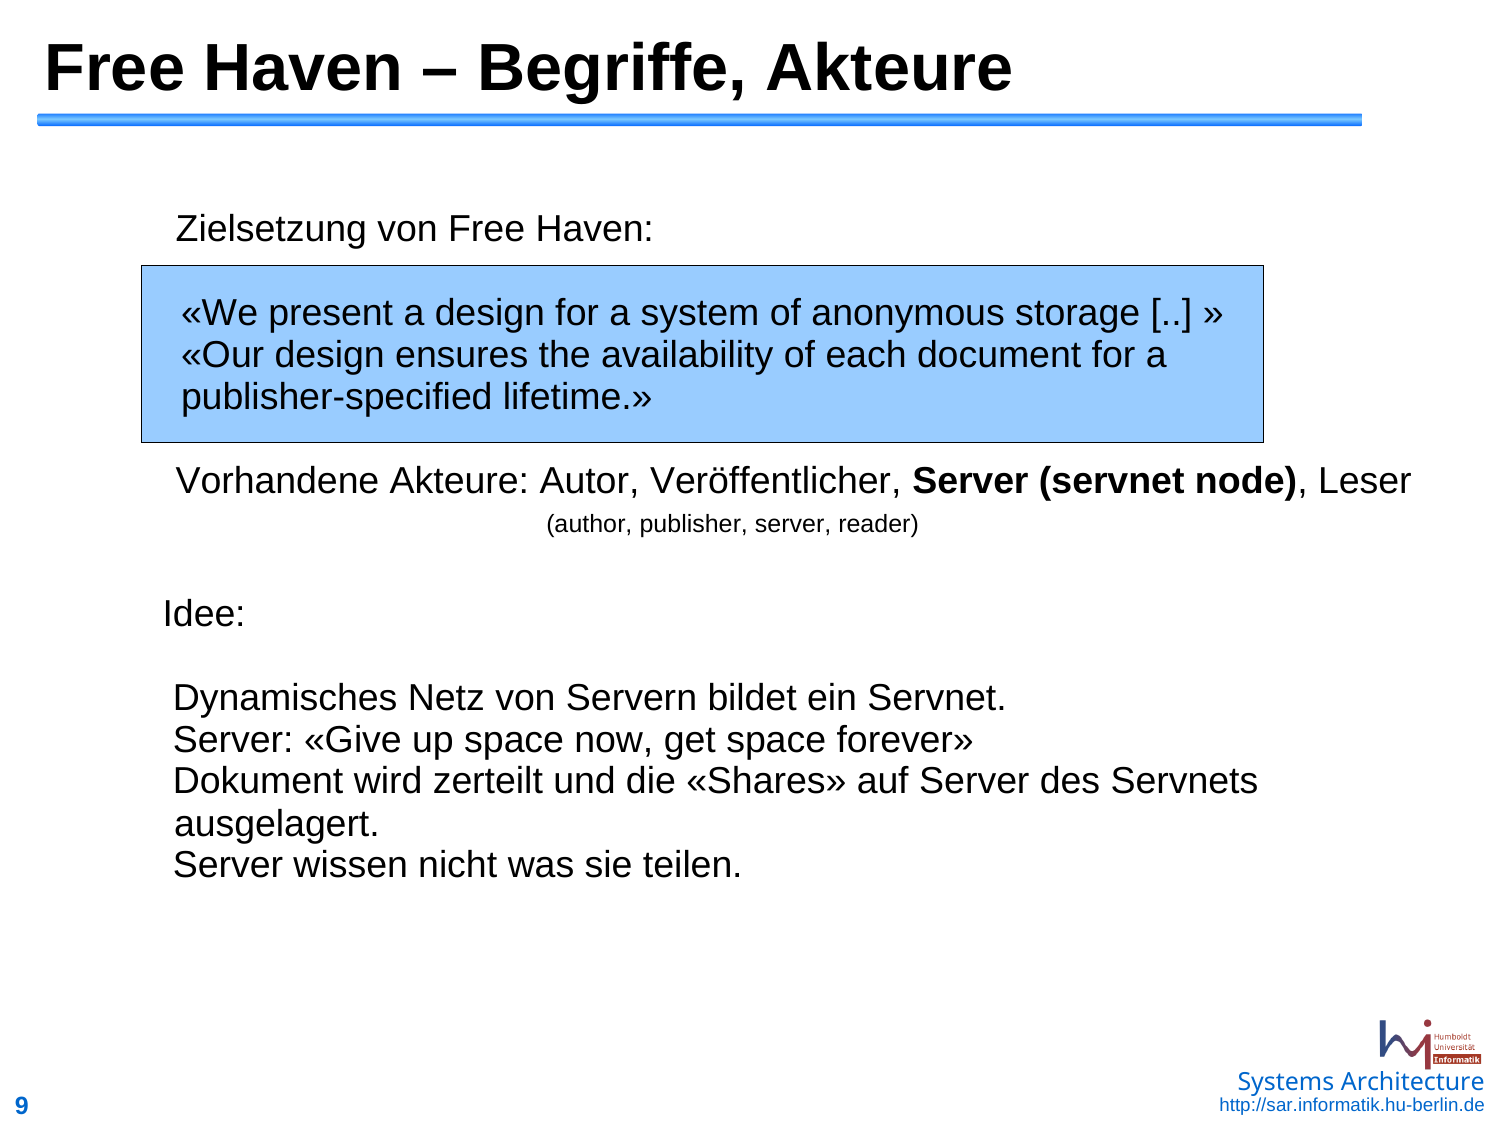

# Free Haven – Begriffe, Akteure
Zielsetzung von Free Haven:
Vorhandene Akteure: Autor, Veröffentlicher, Server (servnet node), Leser
«We present a design for a system of anonymous storage [..] »
«Our design ensures the availability of each document for a
publisher-specified lifetime.»
(author, publisher, server, reader)
Idee:
 Dynamisches Netz von Servern bildet ein Servnet.
 Server: «Give up space now, get space forever»
 Dokument wird zerteilt und die «Shares» auf Server des Servnets
	ausgelagert.
 Server wissen nicht was sie teilen.